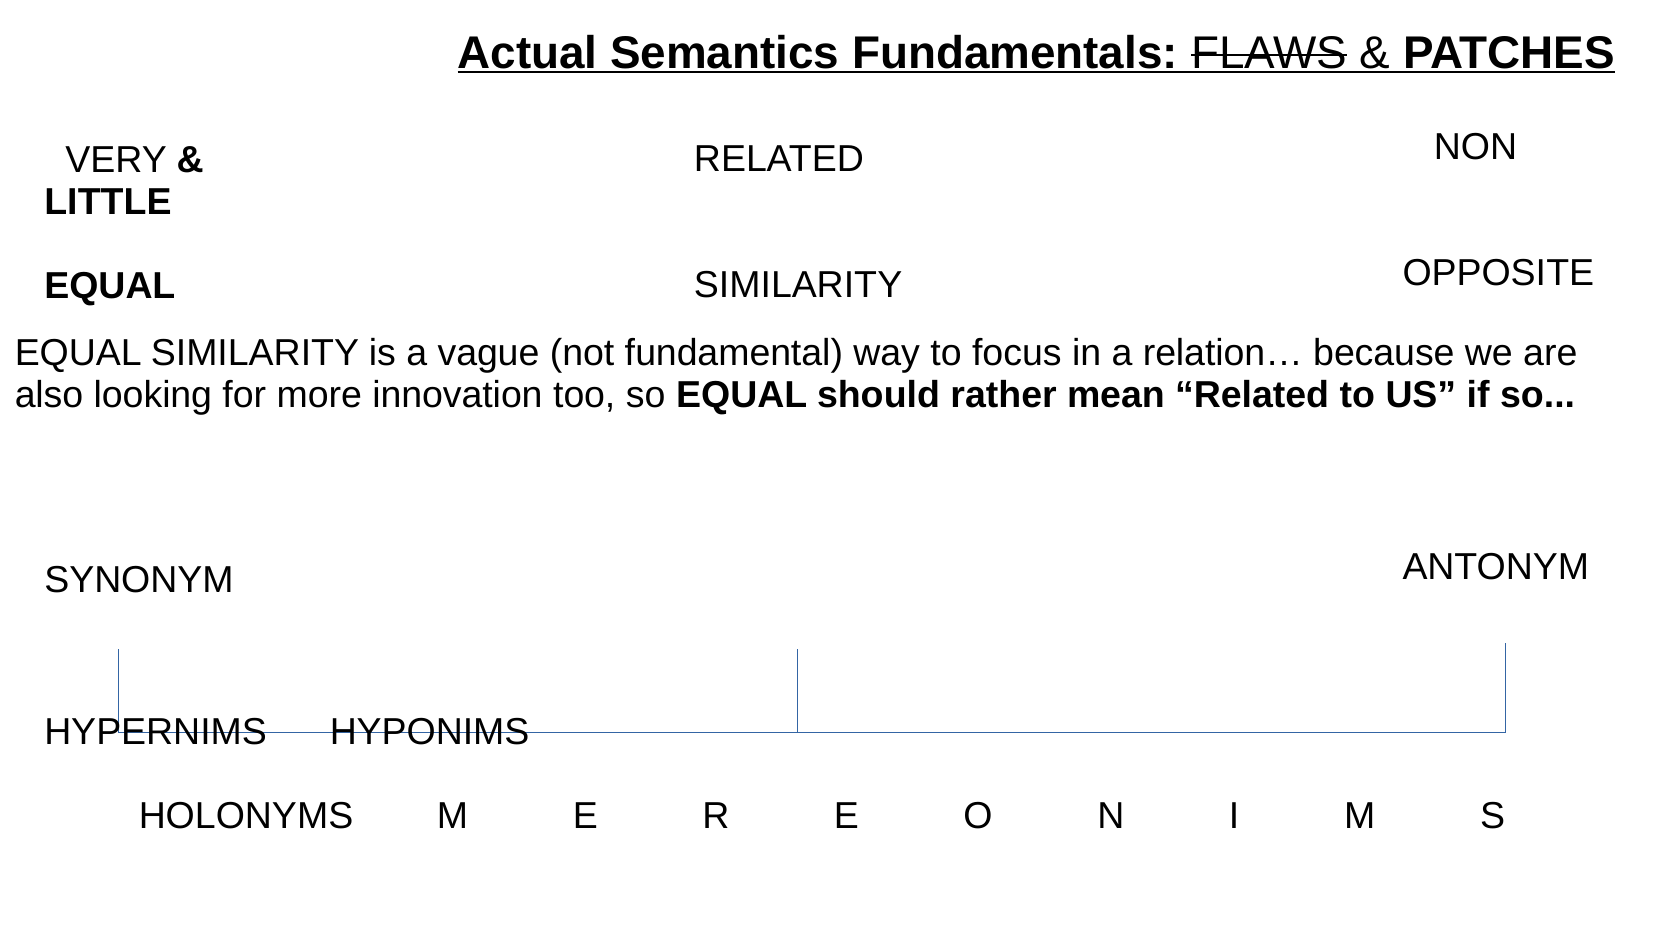

Actual Semantics Fundamentals: FLAWS & PATCHES
RELATED
SIMILARITY
 NON
OPPOSITE
ANTONYM
 VERY &
LITTLE
EQUAL
SYNONYM
EQUAL SIMILARITY is a vague (not fundamental) way to focus in a relation… because we are also looking for more innovation too, so EQUAL should rather mean “Related to US” if so...
HYPERNIMS HYPONIMS
 HOLONYMS M E R E O N I M S